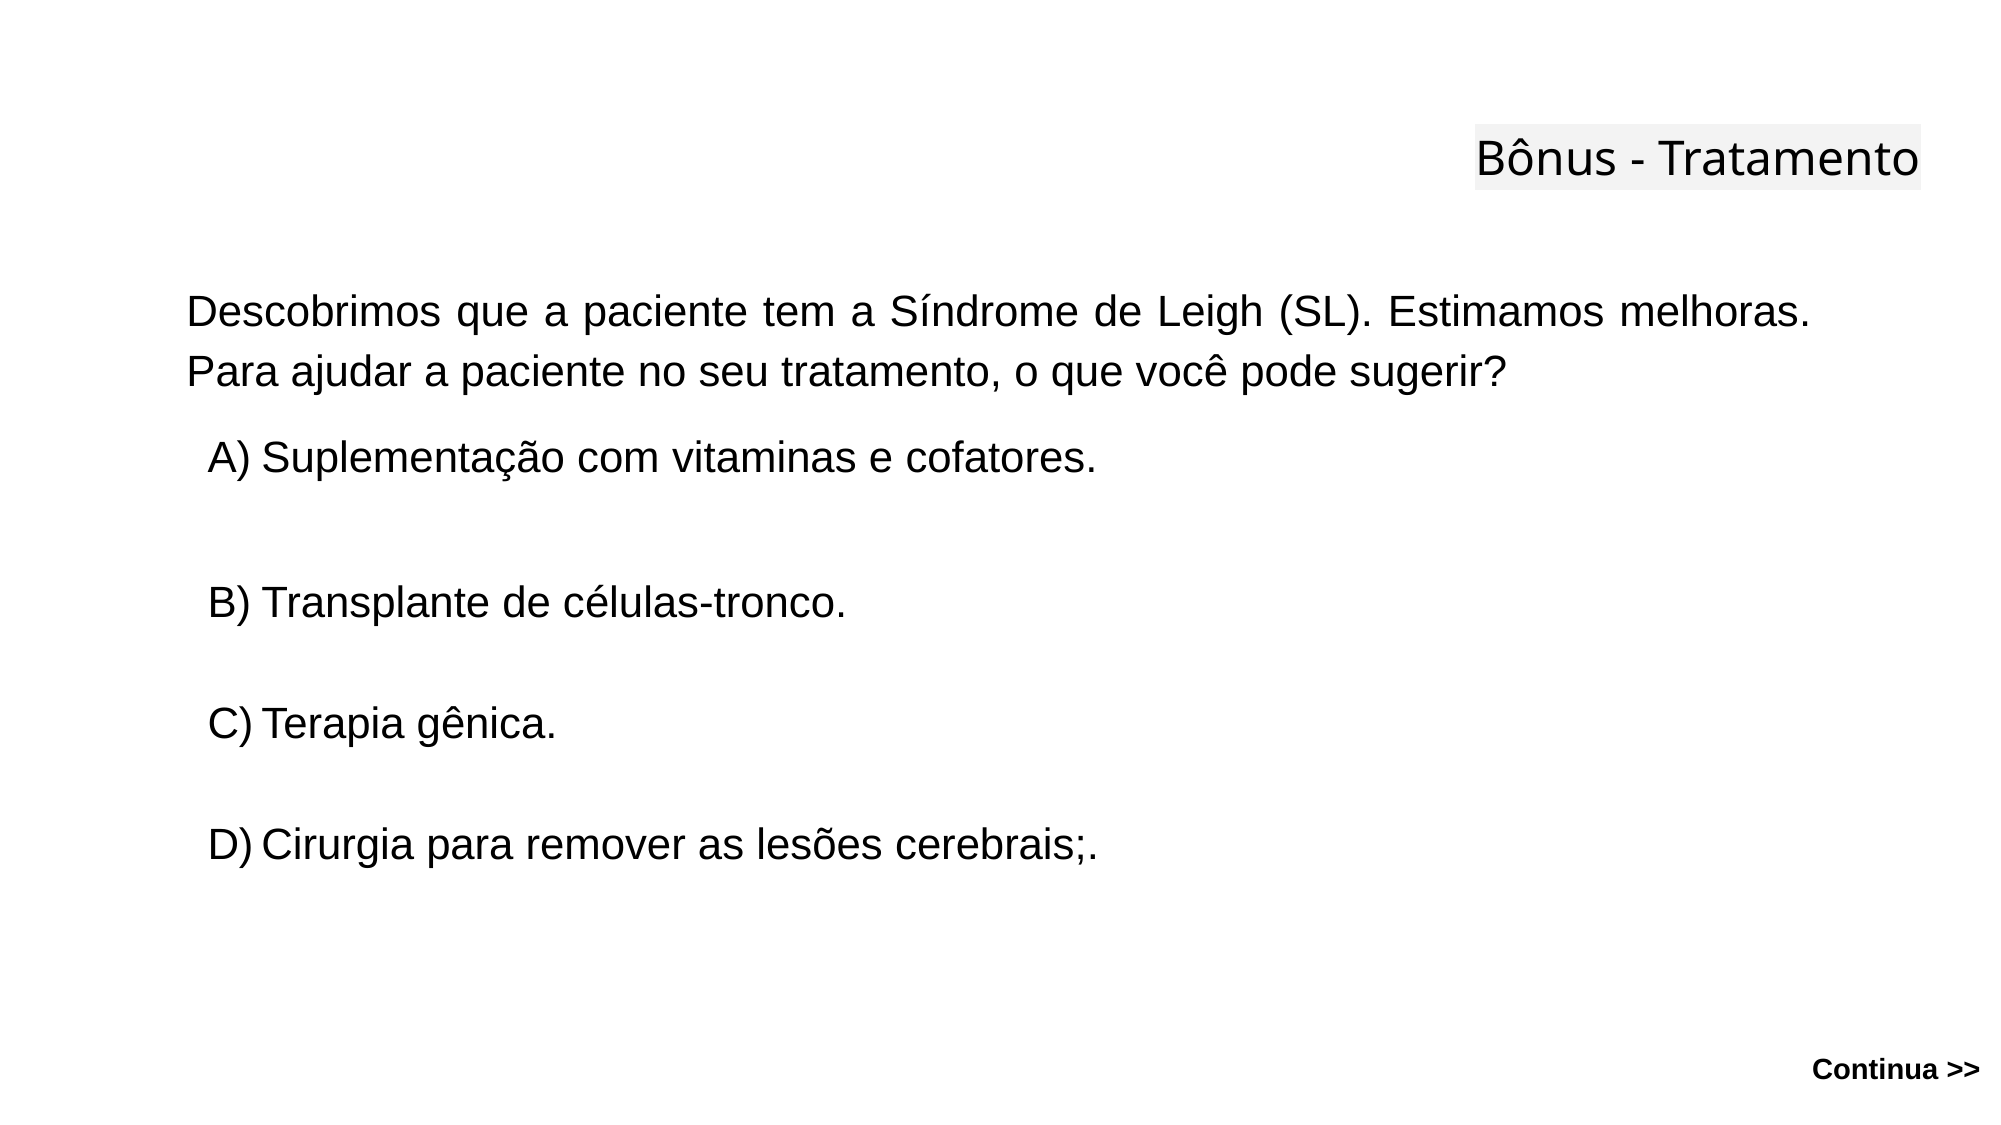

# Bônus - Tratamento
Descobrimos que a paciente tem a Síndrome de Leigh (SL). Estimamos melhoras. Para ajudar a paciente no seu tratamento, o que você pode sugerir?
Suplementação com vitaminas e cofatores.
Transplante de células-tronco.
Terapia gênica.
Cirurgia para remover as lesões cerebrais;.
Continua >>